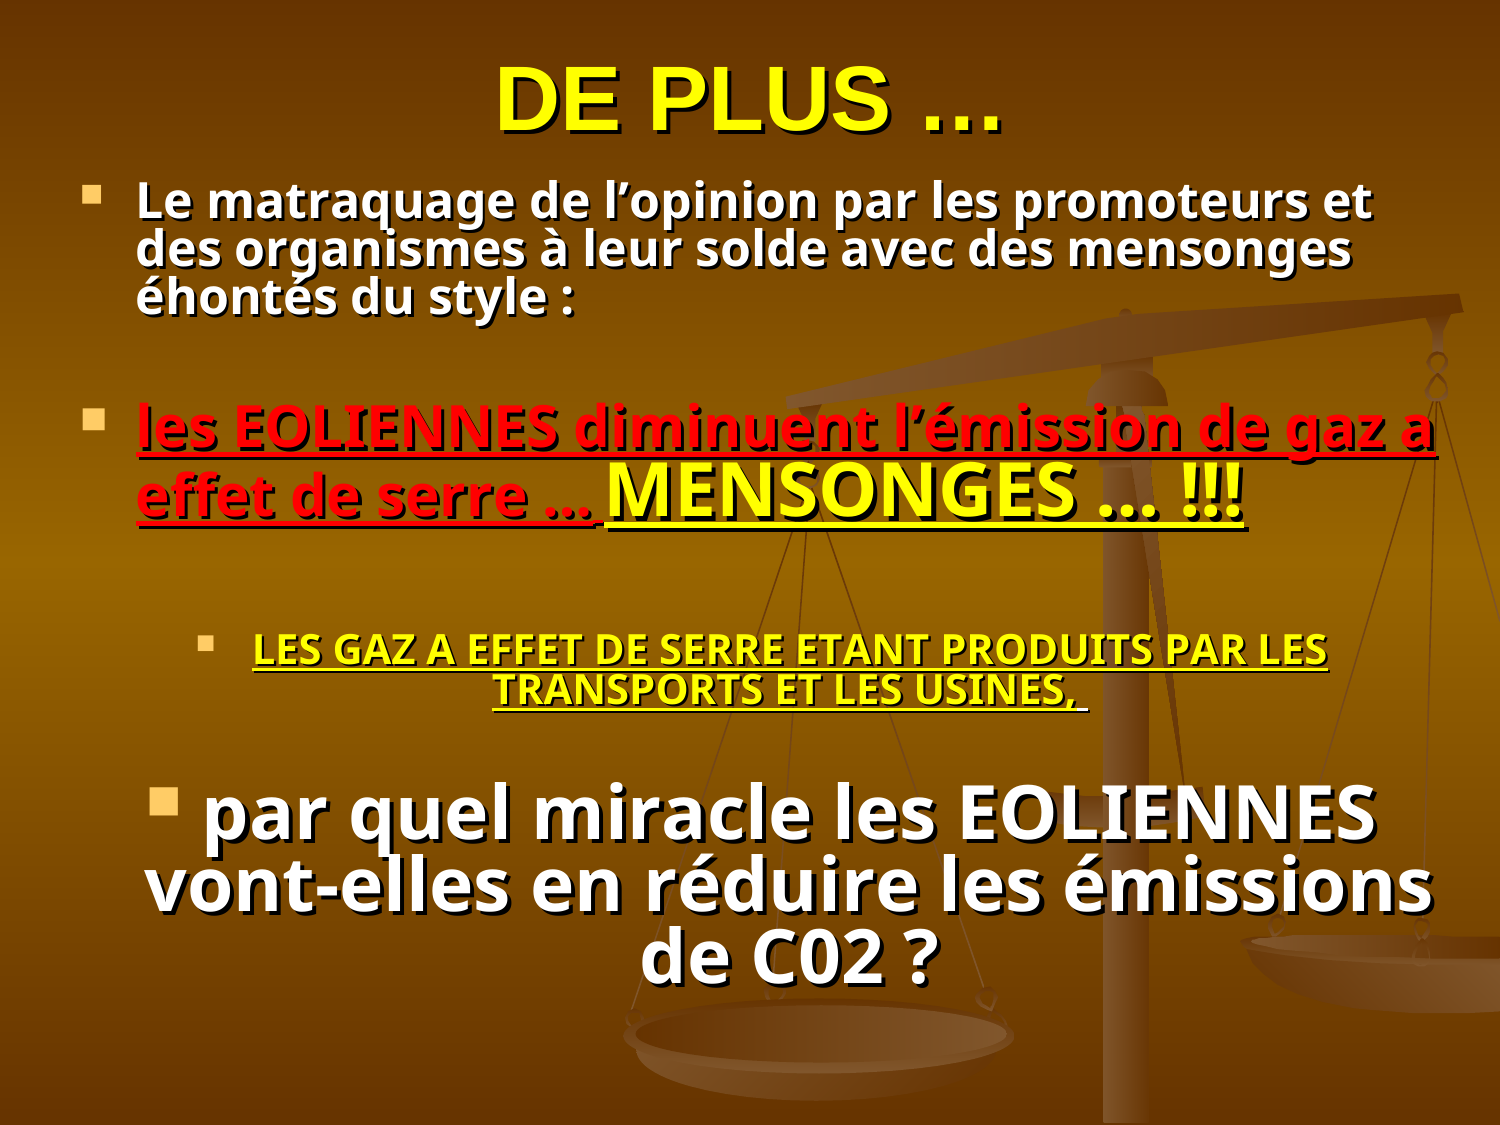

# DE PLUS …
Le matraquage de l’opinion par les promoteurs et des organismes à leur solde avec des mensonges éhontés du style :
les EOLIENNES diminuent l’émission de gaz a effet de serre … MENSONGES … !!!
LES GAZ A EFFET DE SERRE ETANT PRODUITS PAR LES TRANSPORTS ET LES USINES,
par quel miracle les EOLIENNES vont-elles en réduire les émissions de C02 ?